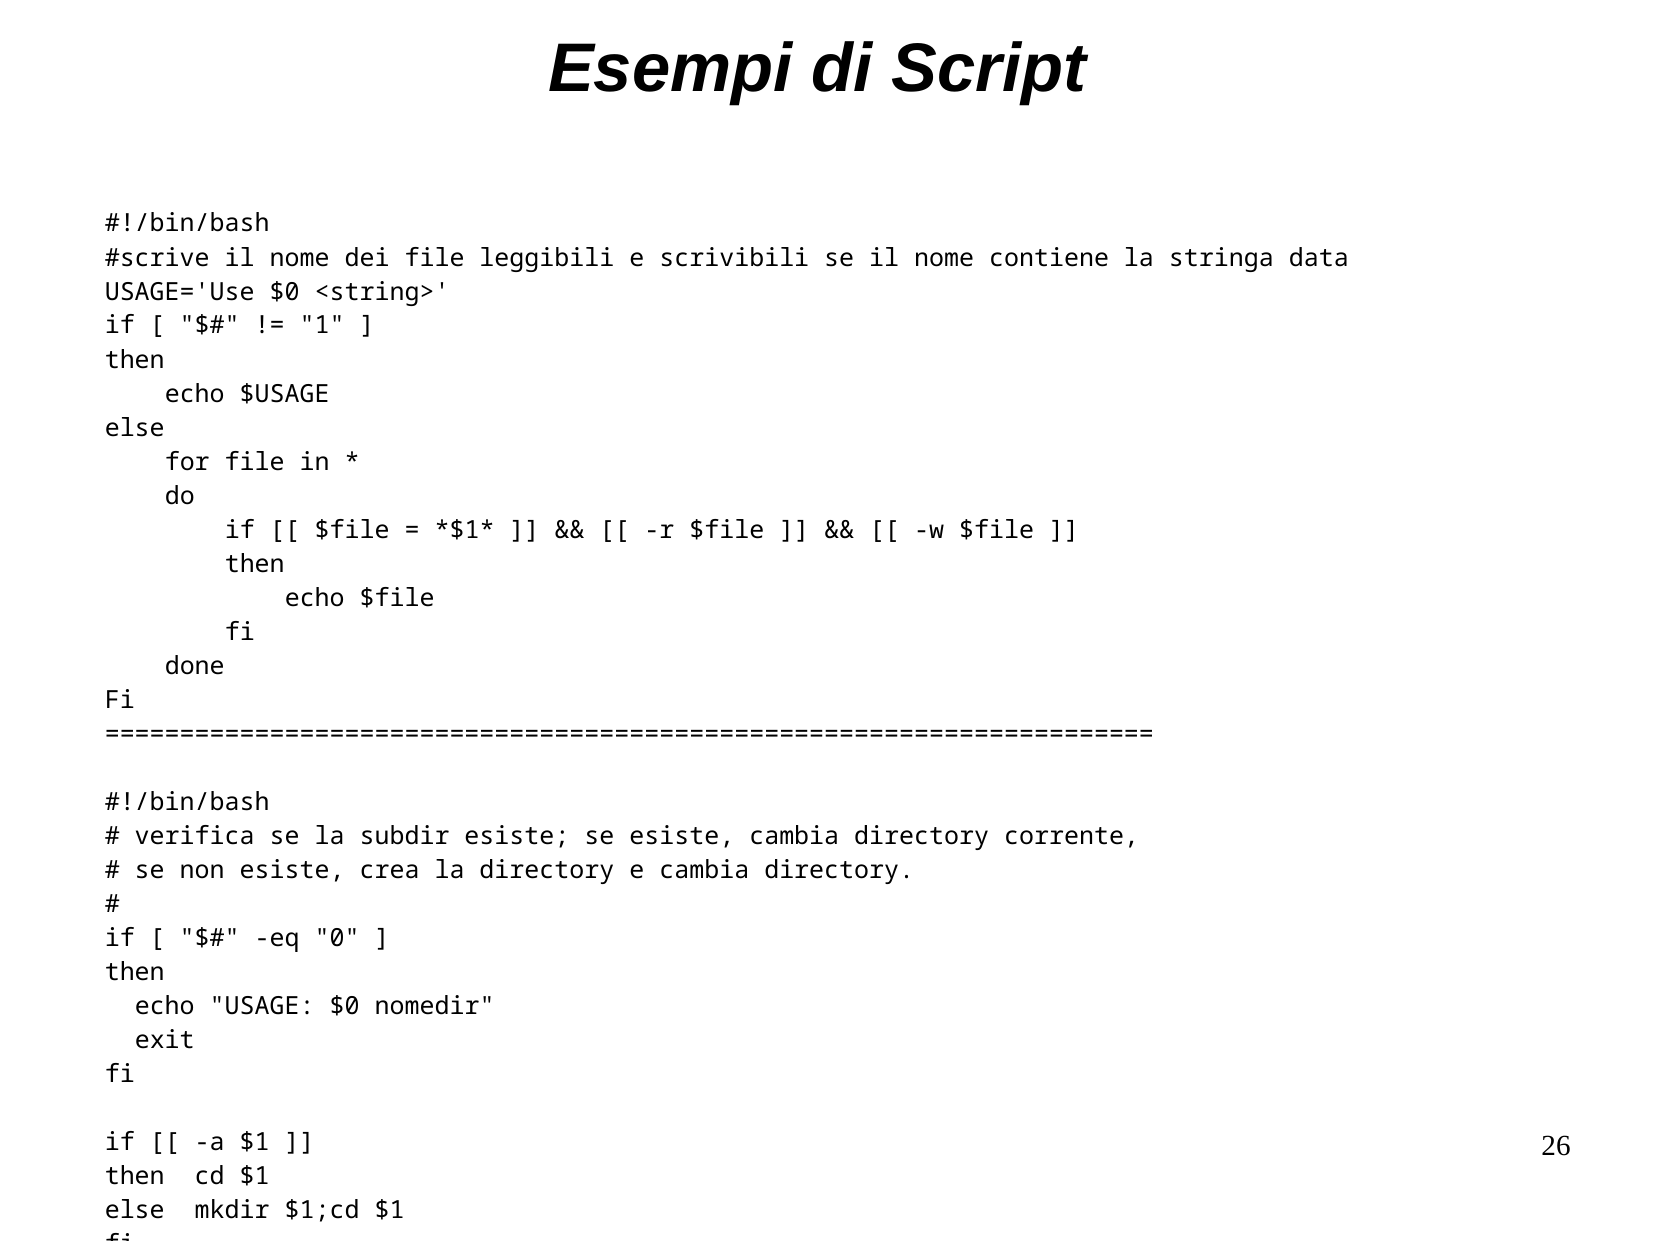

# Esempi di Script
#!/bin/bash
#scrive il nome dei file leggibili e scrivibili se il nome contiene la stringa data
USAGE='Use $0 <string>'
if [ "$#" != "1" ]
then
 echo $USAGE
else
 for file in *
 do
 if [[ $file = *$1* ]] && [[ -r $file ]] && [[ -w $file ]]
 then
 echo $file
 fi
 done
Fi
======================================================================
#!/bin/bash
# verifica se la subdir esiste; se esiste, cambia directory corrente,
# se non esiste, crea la directory e cambia directory.
#
if [ "$#" -eq "0" ]
then
 echo "USAGE: $0 nomedir"
 exit
fi
if [[ -a $1 ]]
then cd $1
else mkdir $1;cd $1
fi
echo "script $0. Sono nella directory $PWD"
26